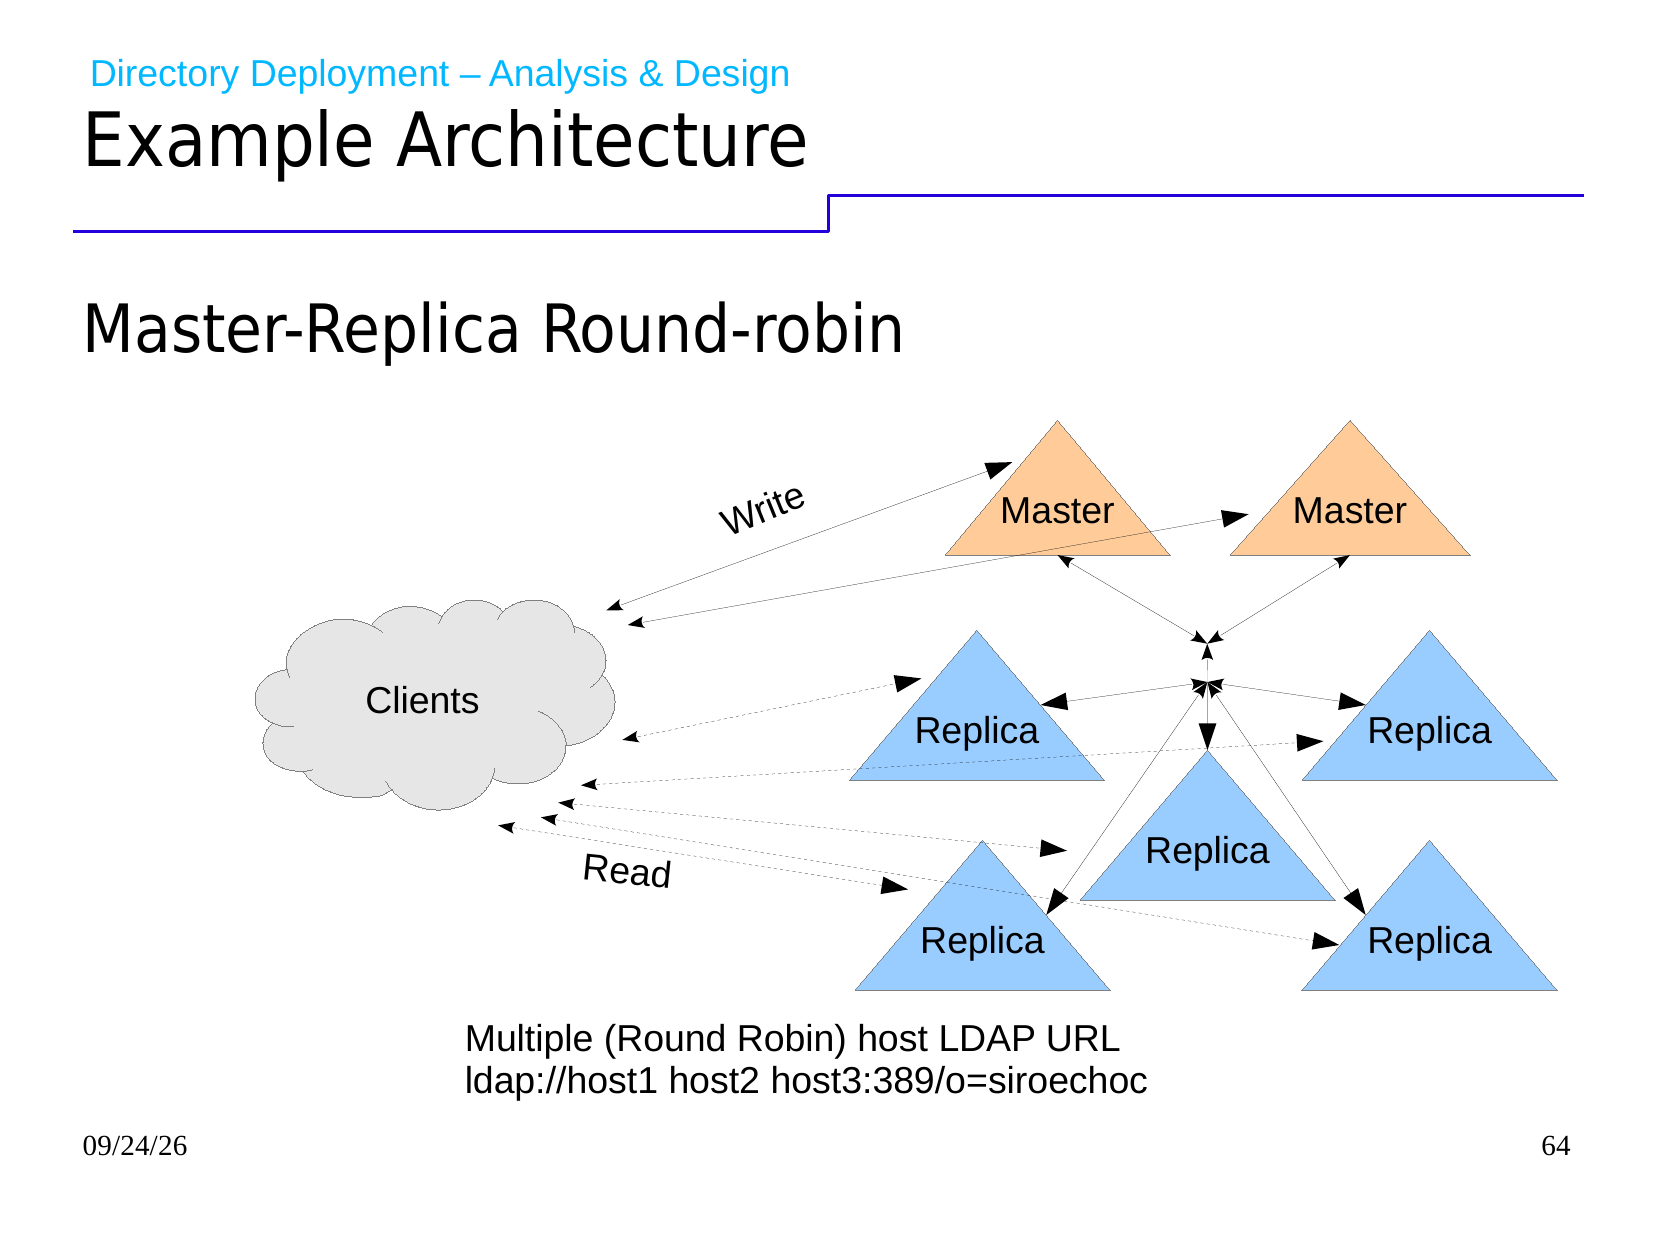

Directory Deployment – Analysis & Design
# Example Architecture
Master-Replica Round-robin
Master
Master
Write
Clients
Replica
Replica
Replica
Replica
Replica
Read
Multiple (Round Robin) host LDAP URL
ldap://host1 host2 host3:389/o=siroechoc
64